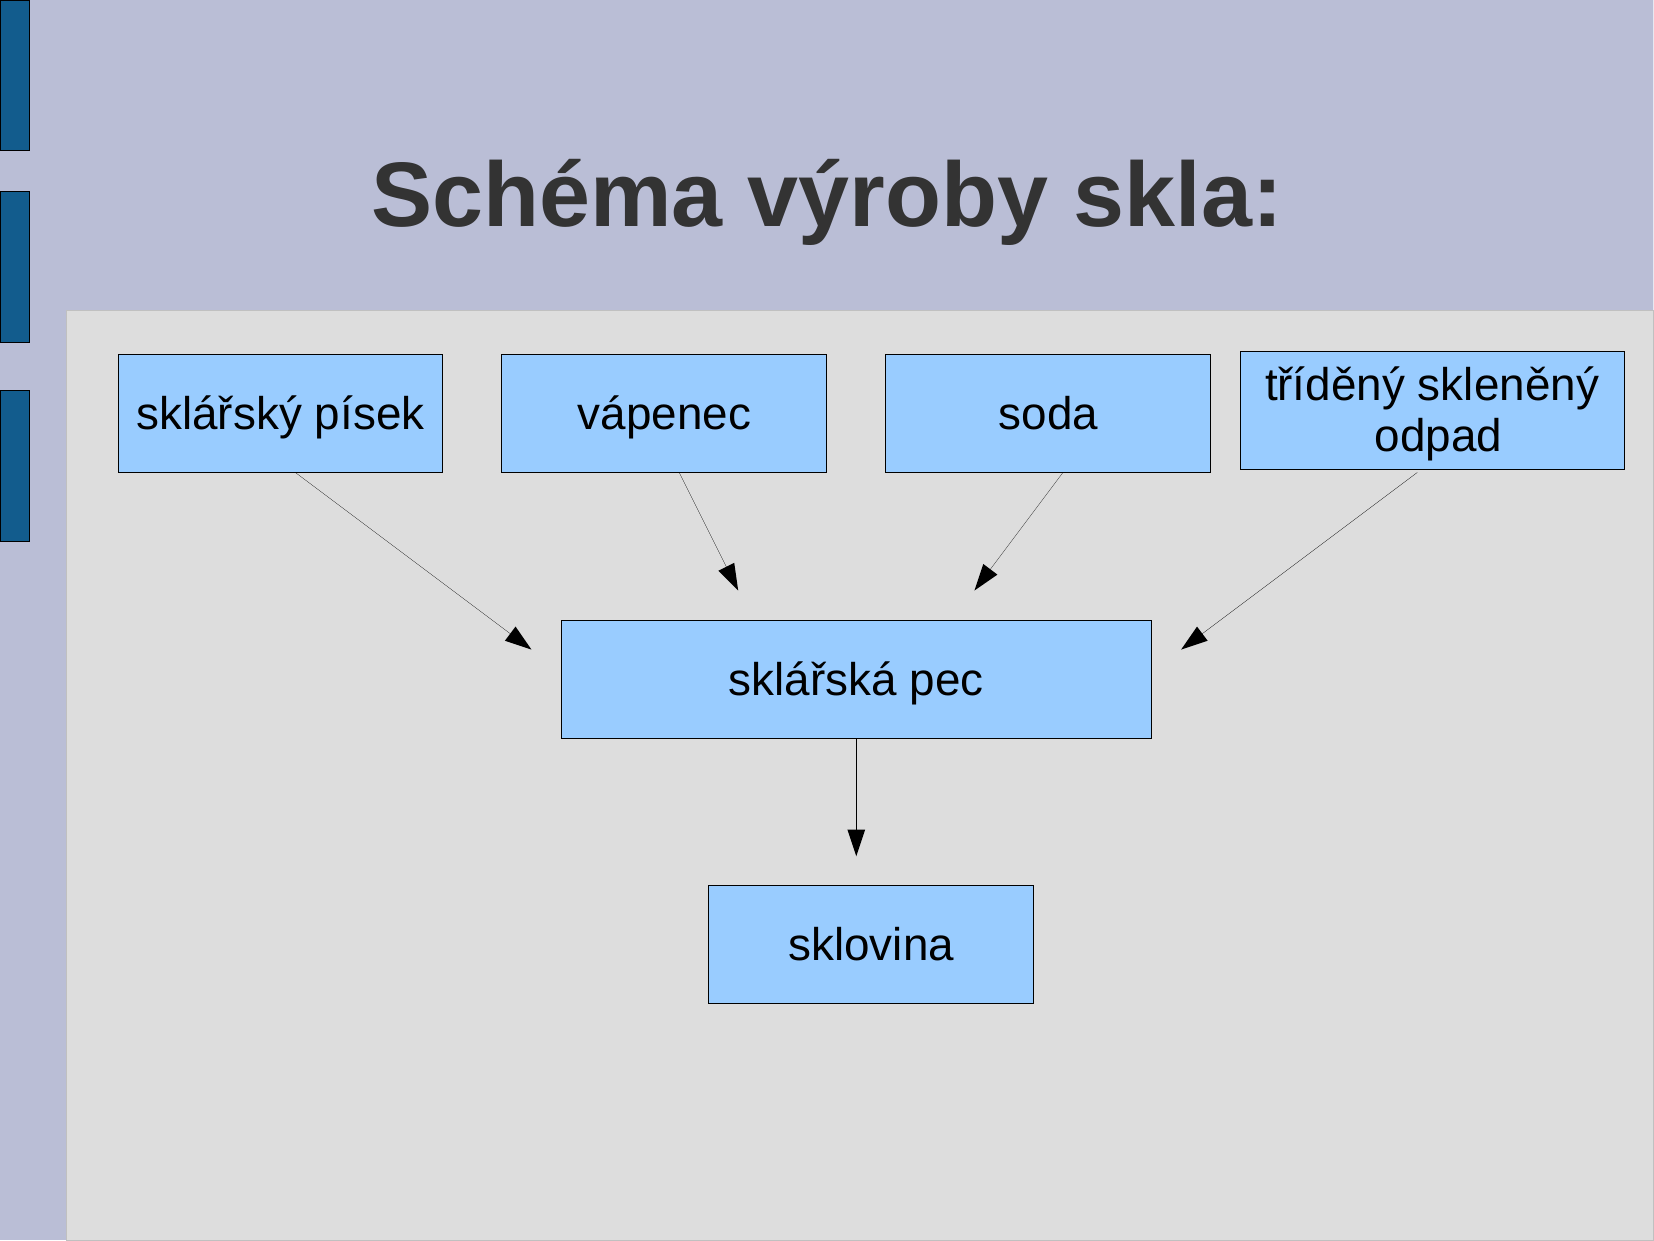

# Schéma výroby skla:
tříděný skleněný
 odpad
sklářský písek
vápenec
soda
sklářská pec
sklovina